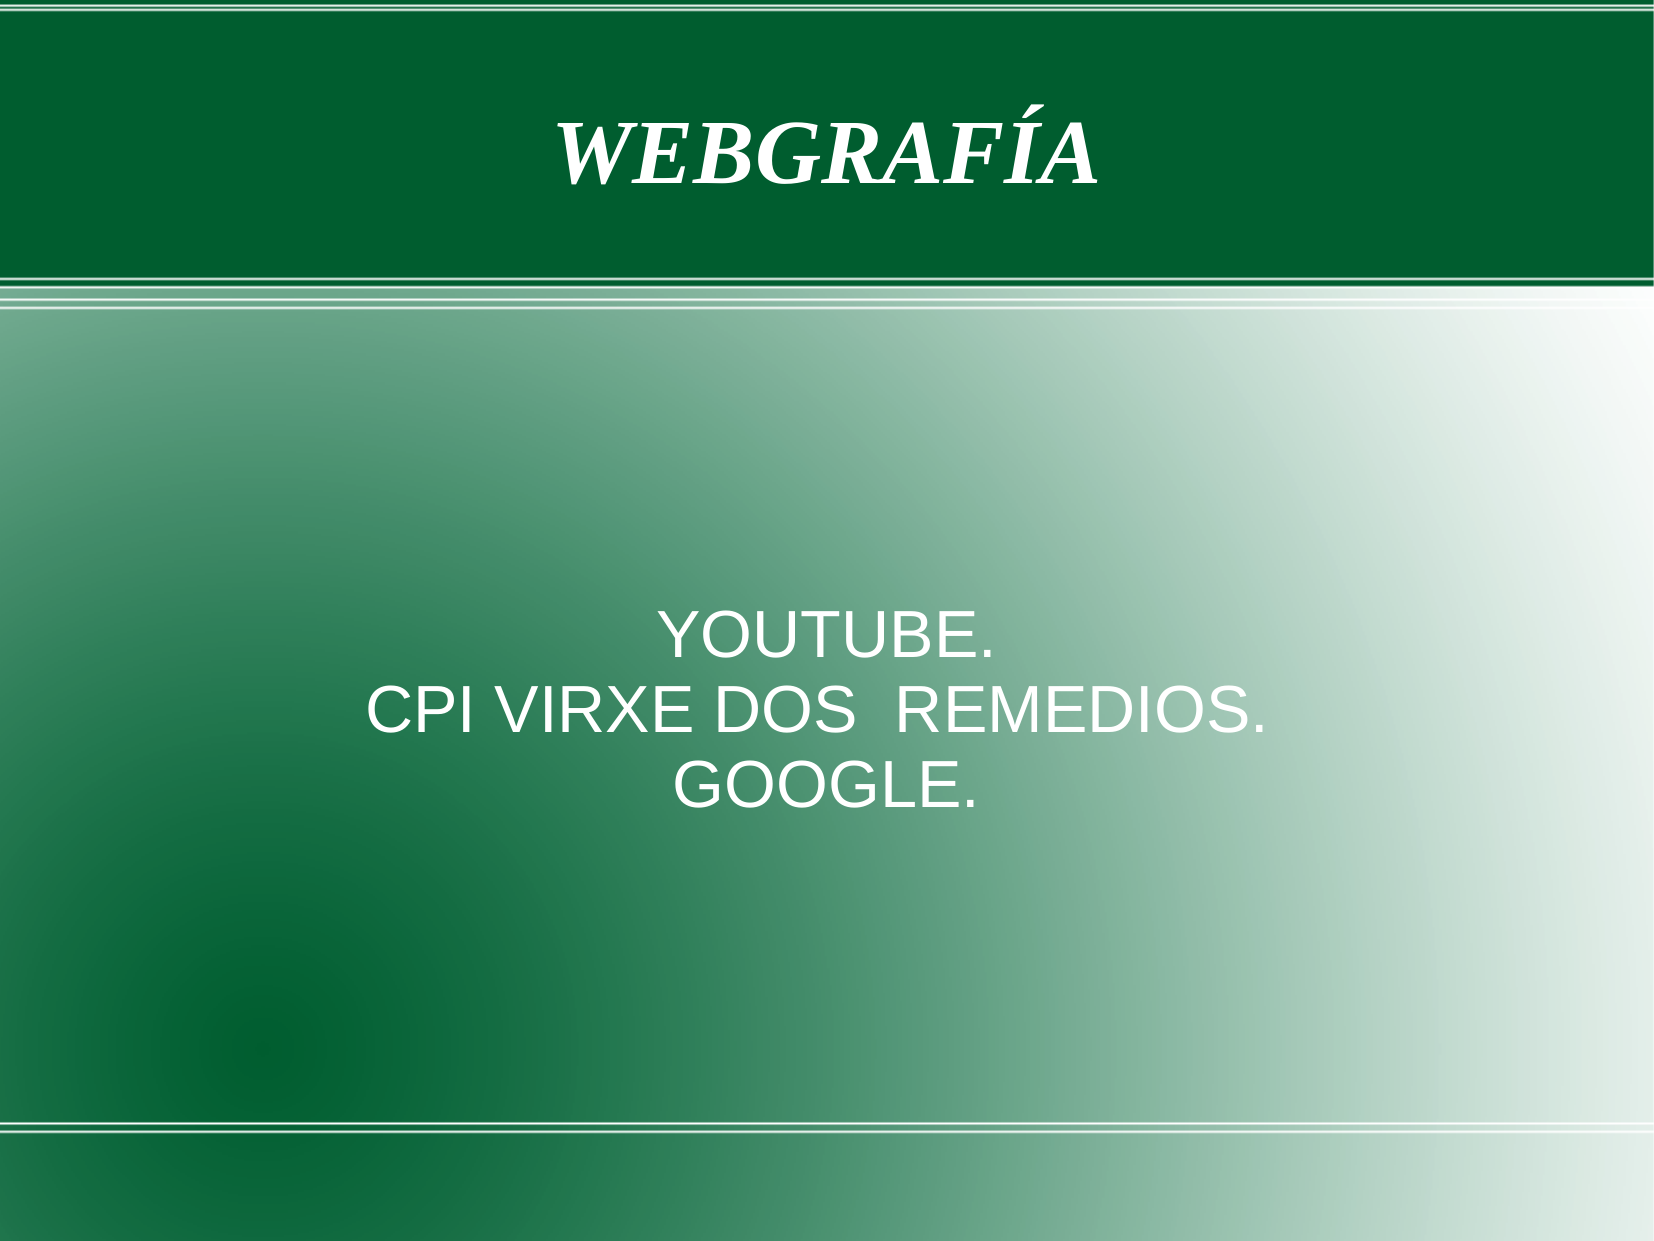

# WEBGRAFÍA
YOUTUBE.
CPI VIRXE DOS REMEDIOS.
GOOGLE.